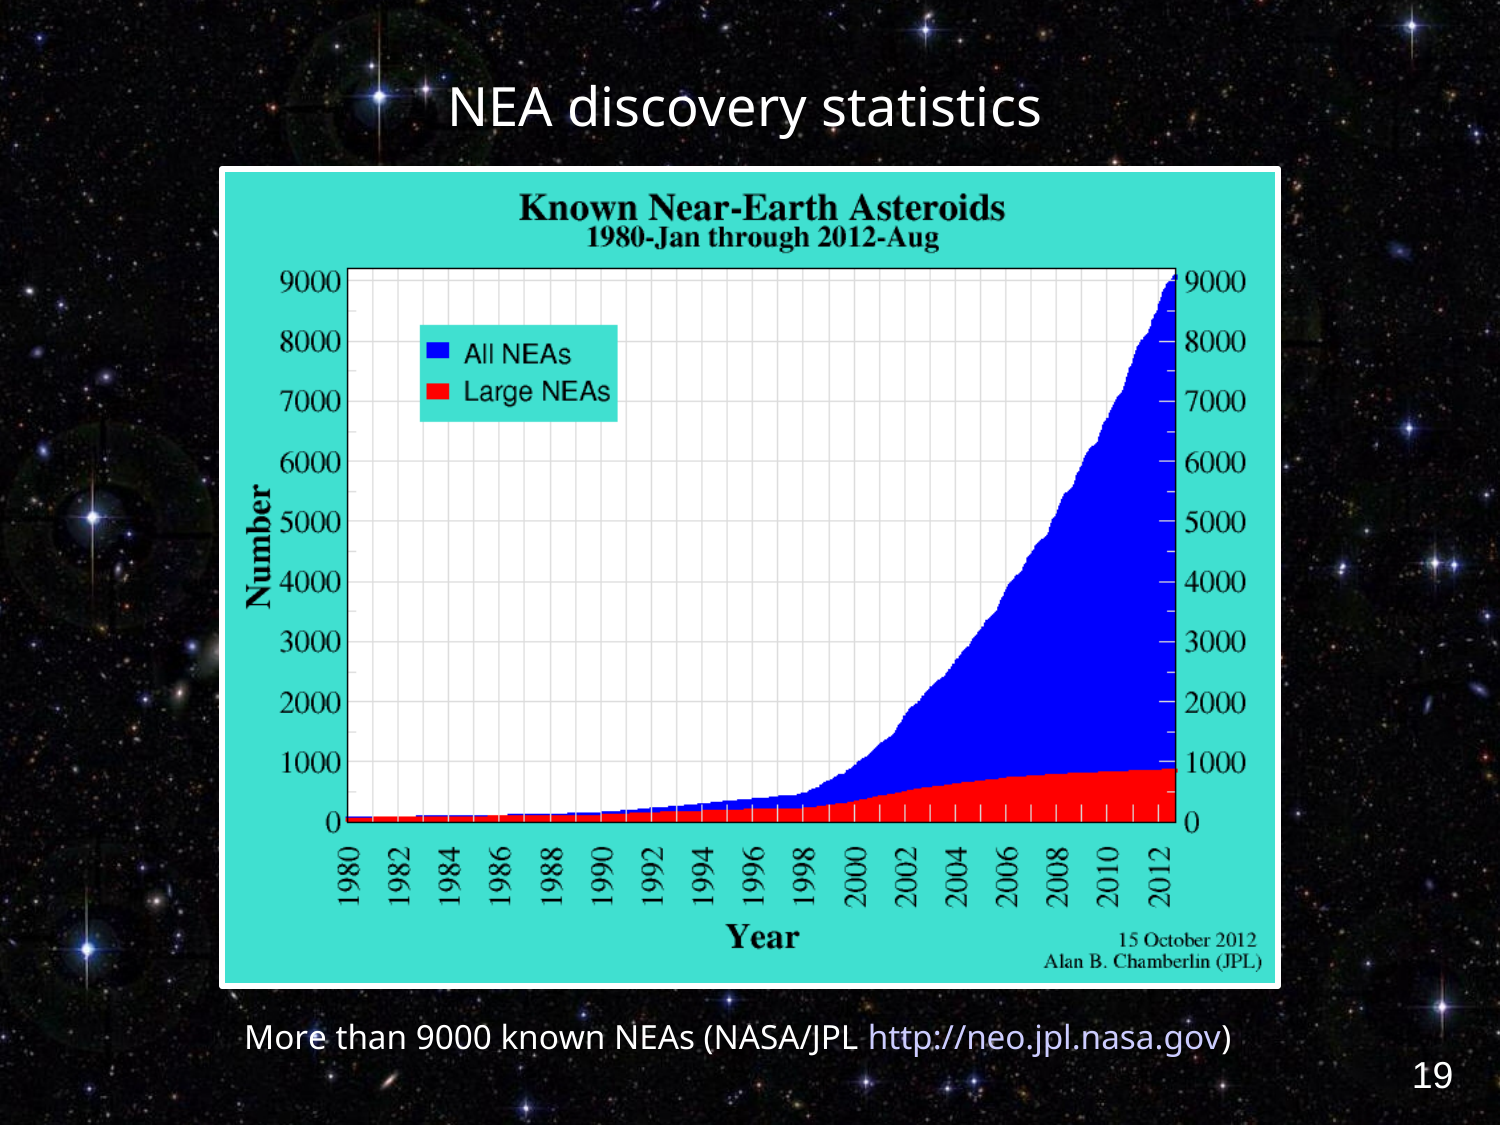

NEA discovery statistics
More than 9000 known NEAs (NASA/JPL http://neo.jpl.nasa.gov)
19